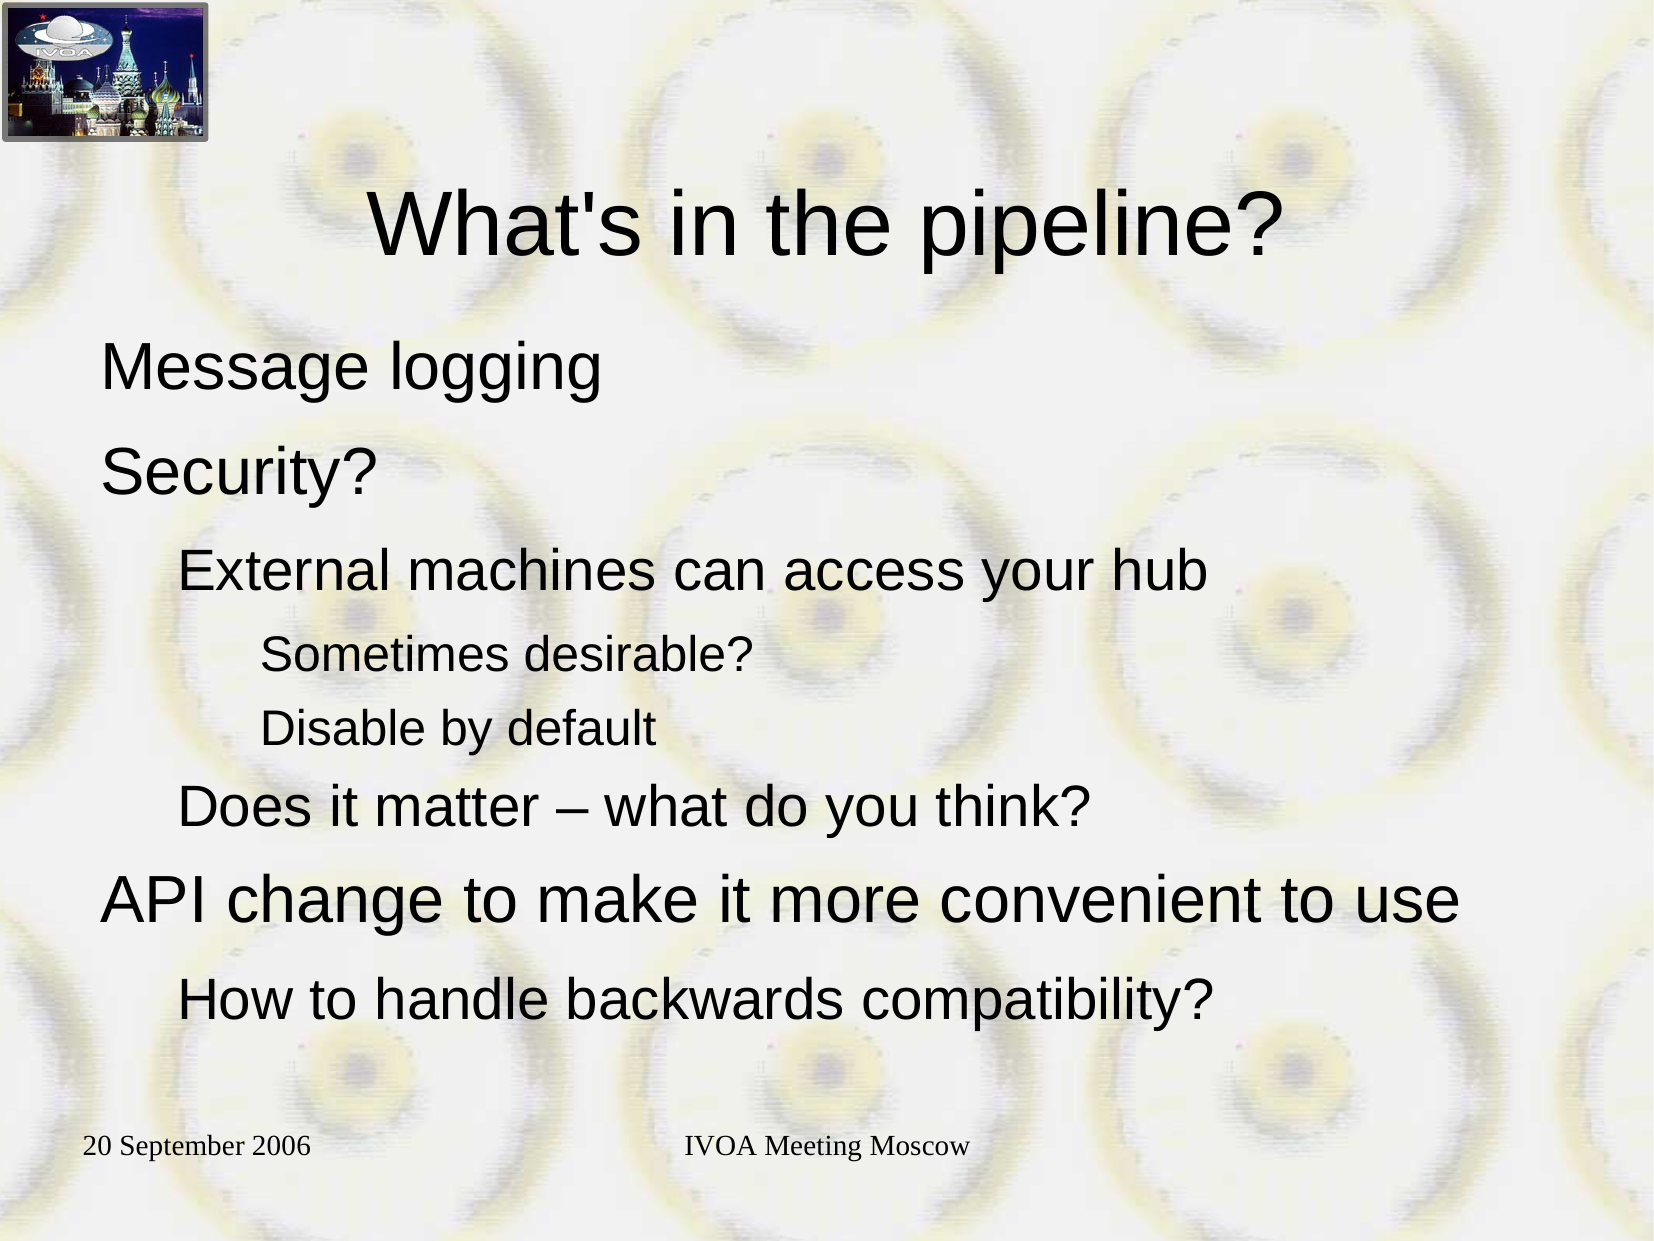

# What's in the pipeline?
Message logging
Security?
External machines can access your hub
Sometimes desirable?
Disable by default
Does it matter – what do you think?
API change to make it more convenient to use
How to handle backwards compatibility?